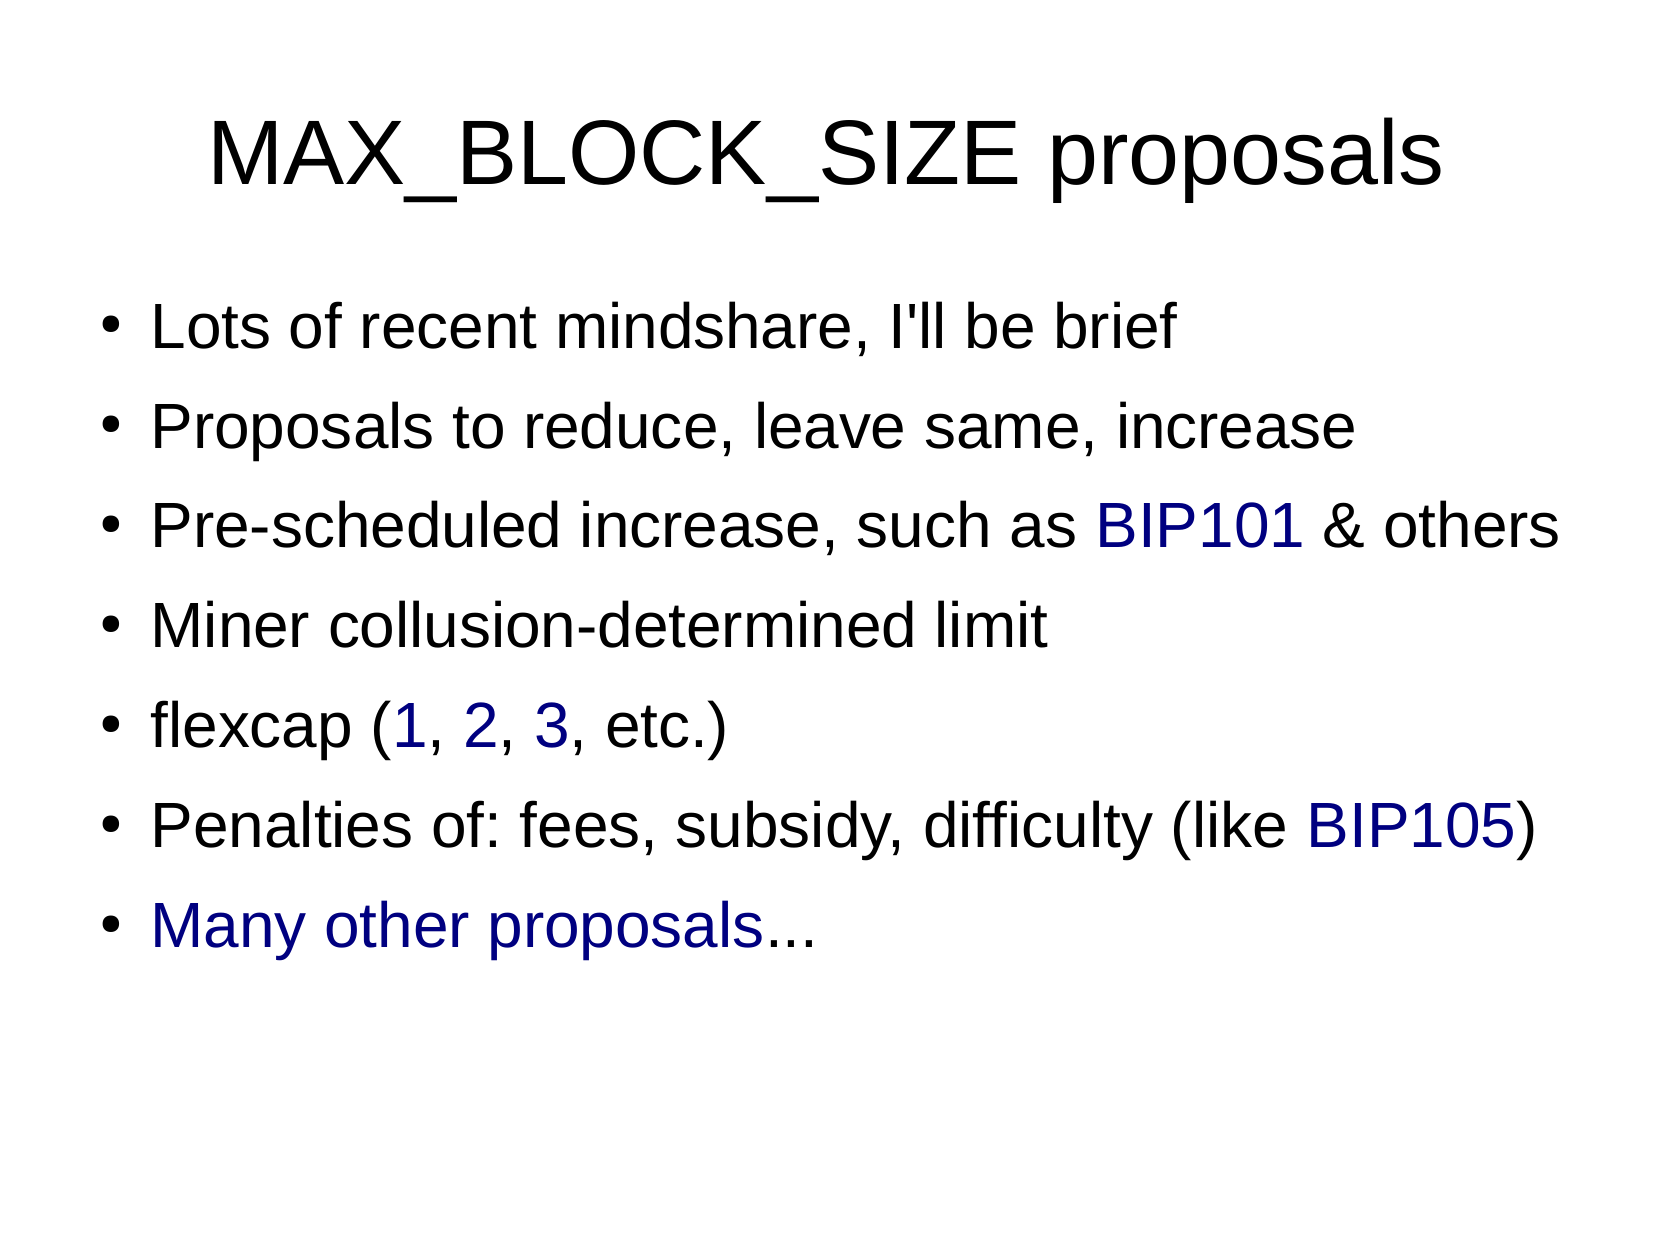

# MAX_BLOCK_SIZE proposals
Lots of recent mindshare, I'll be brief
Proposals to reduce, leave same, increase
Pre-scheduled increase, such as BIP101 & others
Miner collusion-determined limit
flexcap (1, 2, 3, etc.)
Penalties of: fees, subsidy, difficulty (like BIP105)
Many other proposals...